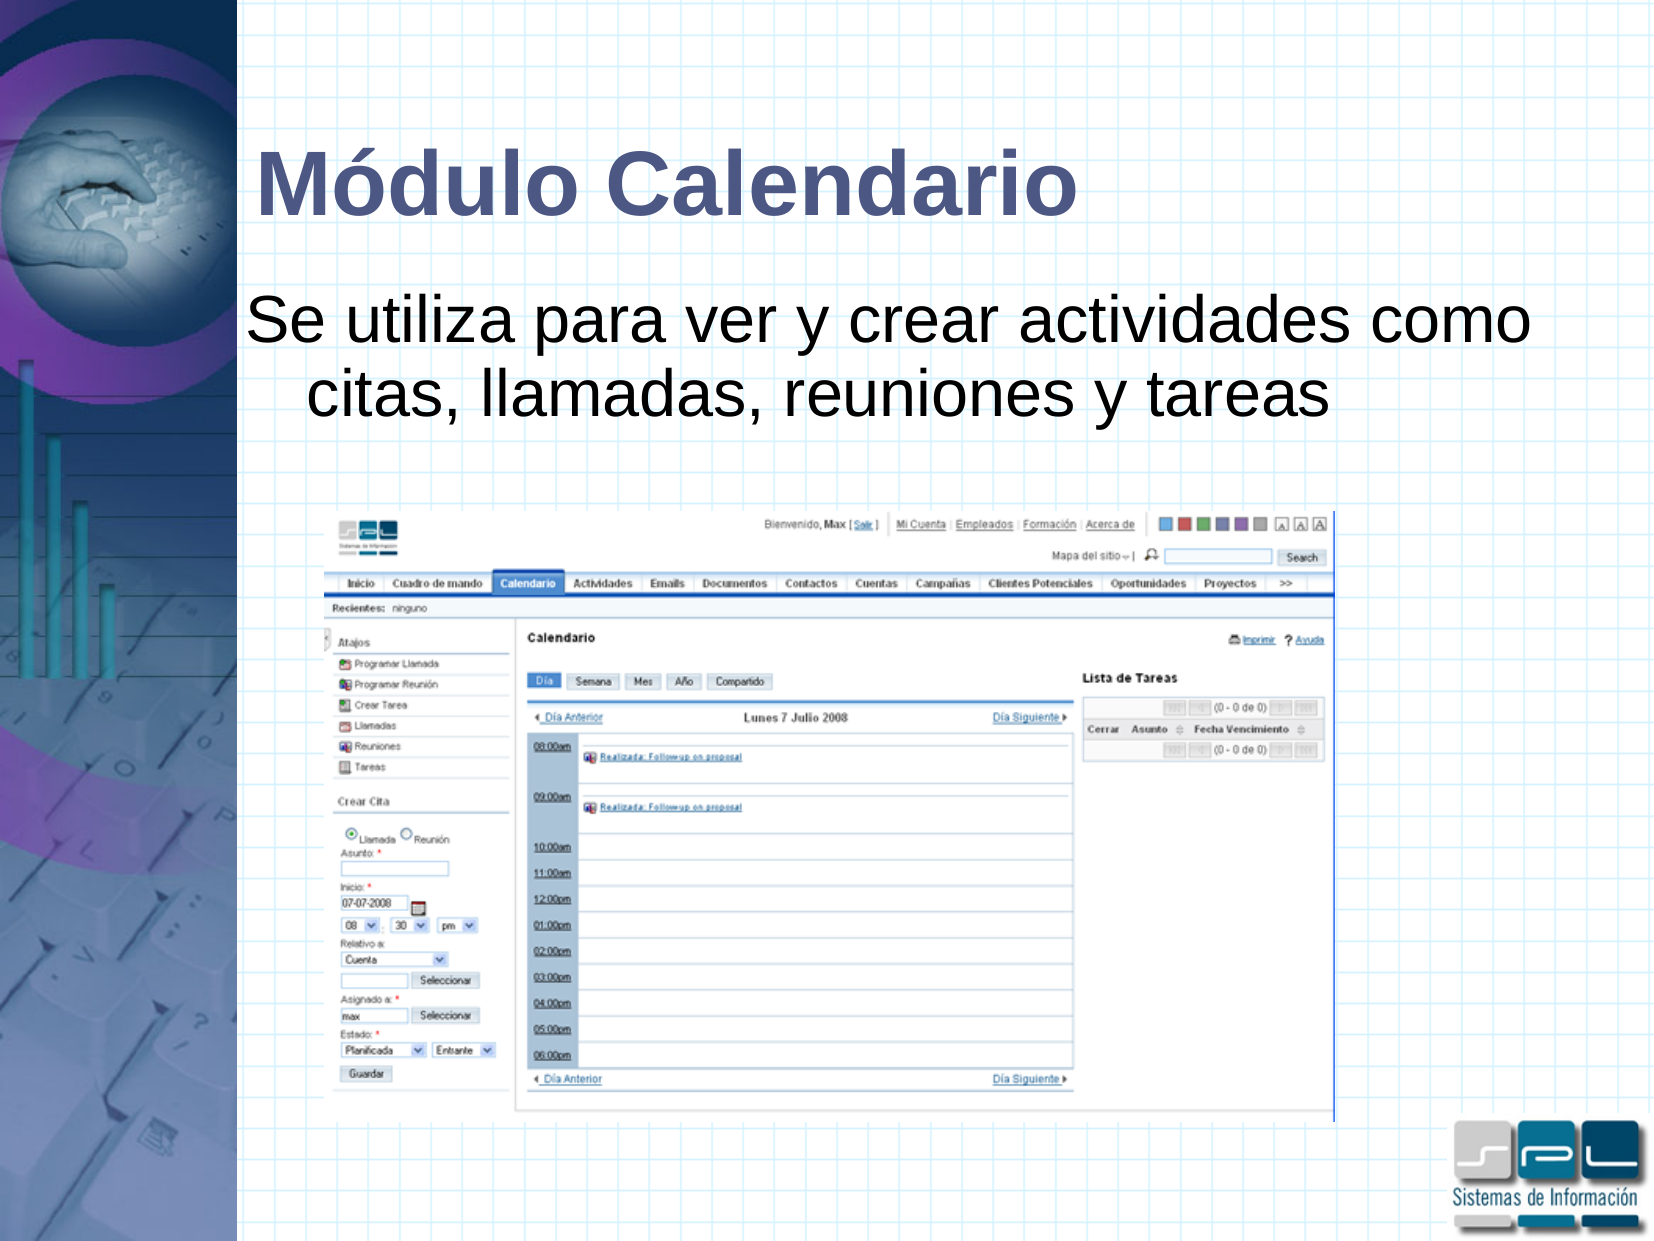

# Módulo Calendario
Se utiliza para ver y crear actividades como citas, llamadas, reuniones y tareas